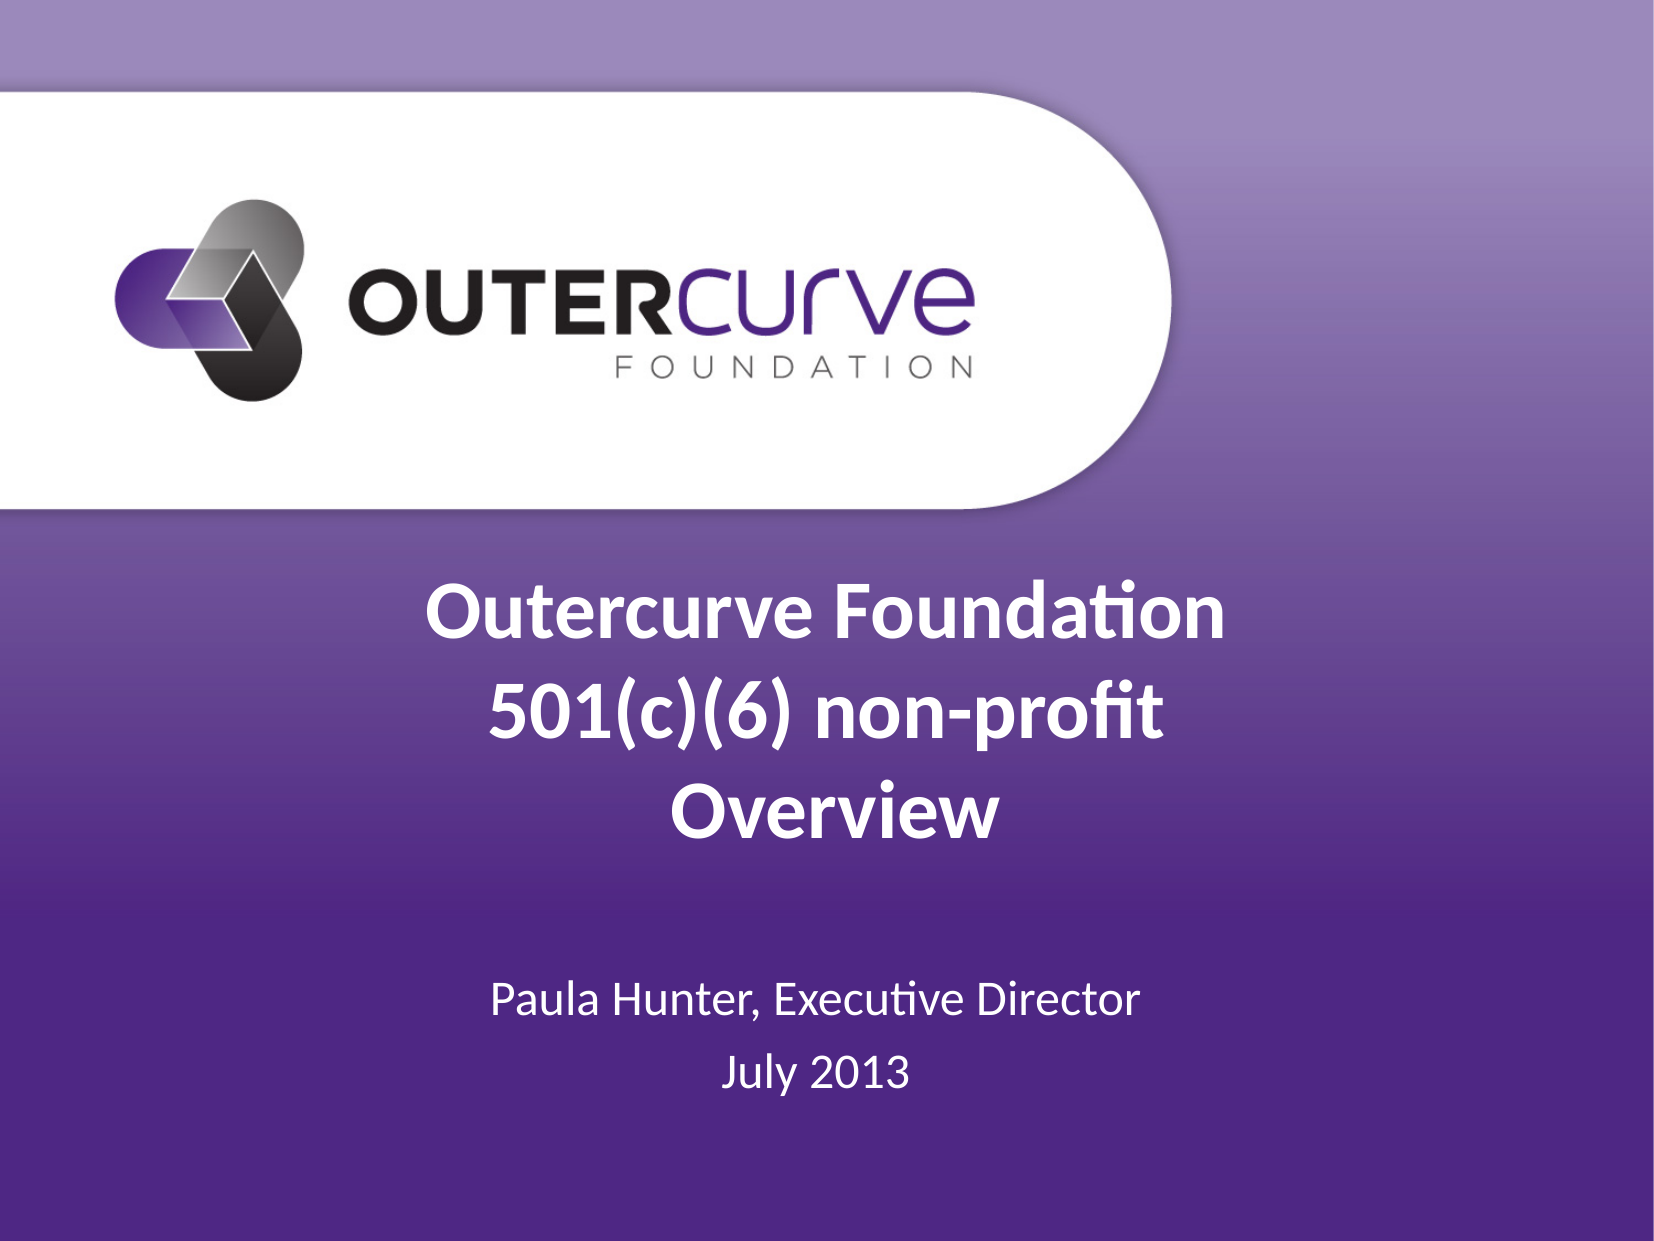

# Outercurve Foundation 501(c)(6) non-profit Overview
Paula Hunter, Executive Director
July 2013